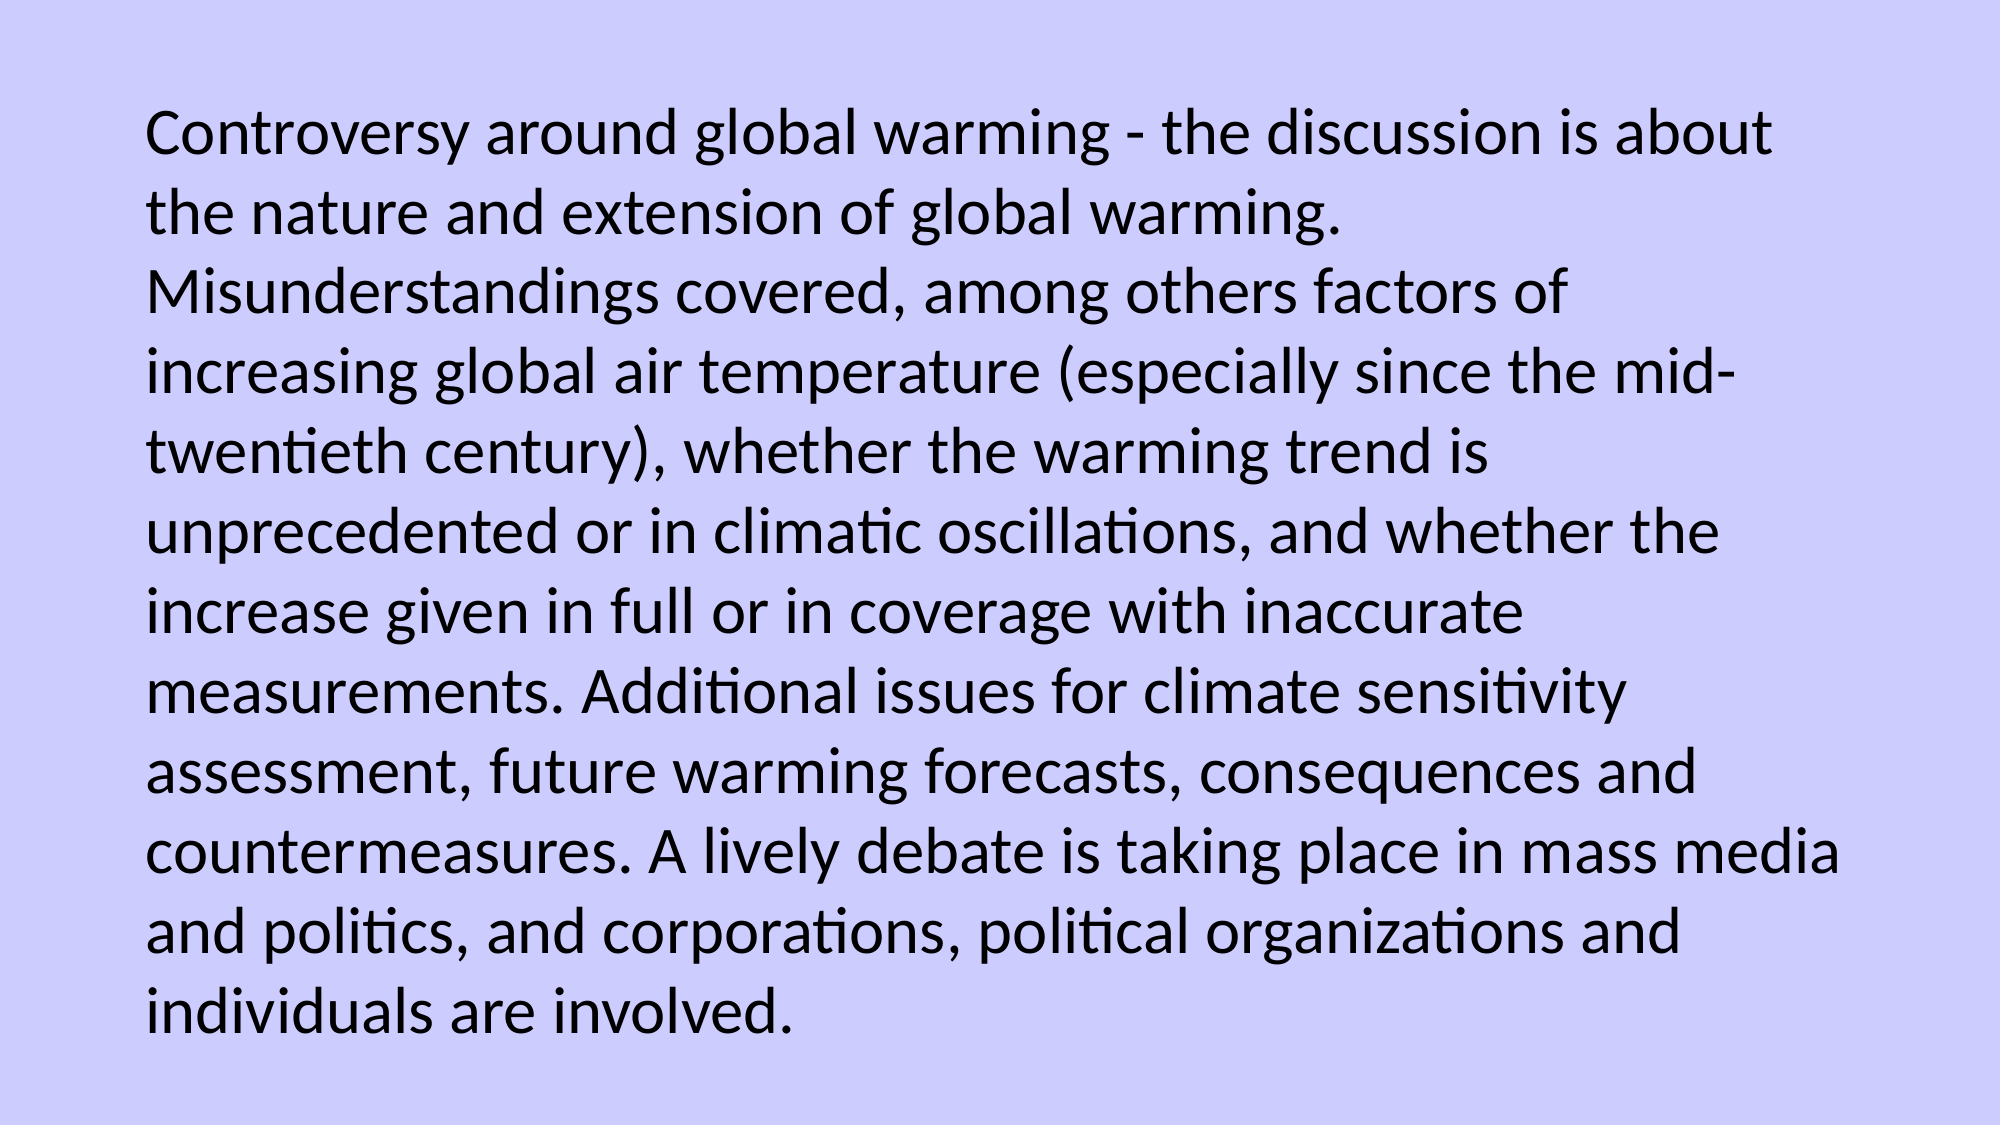

Controversy around global warming - the discussion is about the nature and extension of global warming. Misunderstandings covered, among others factors of increasing global air temperature (especially since the mid-twentieth century), whether the warming trend is unprecedented or in climatic oscillations, and whether the increase given in full or in coverage with inaccurate measurements. Additional issues for climate sensitivity assessment, future warming forecasts, consequences and countermeasures. A lively debate is taking place in mass media and politics, and corporations, political organizations and individuals are involved.